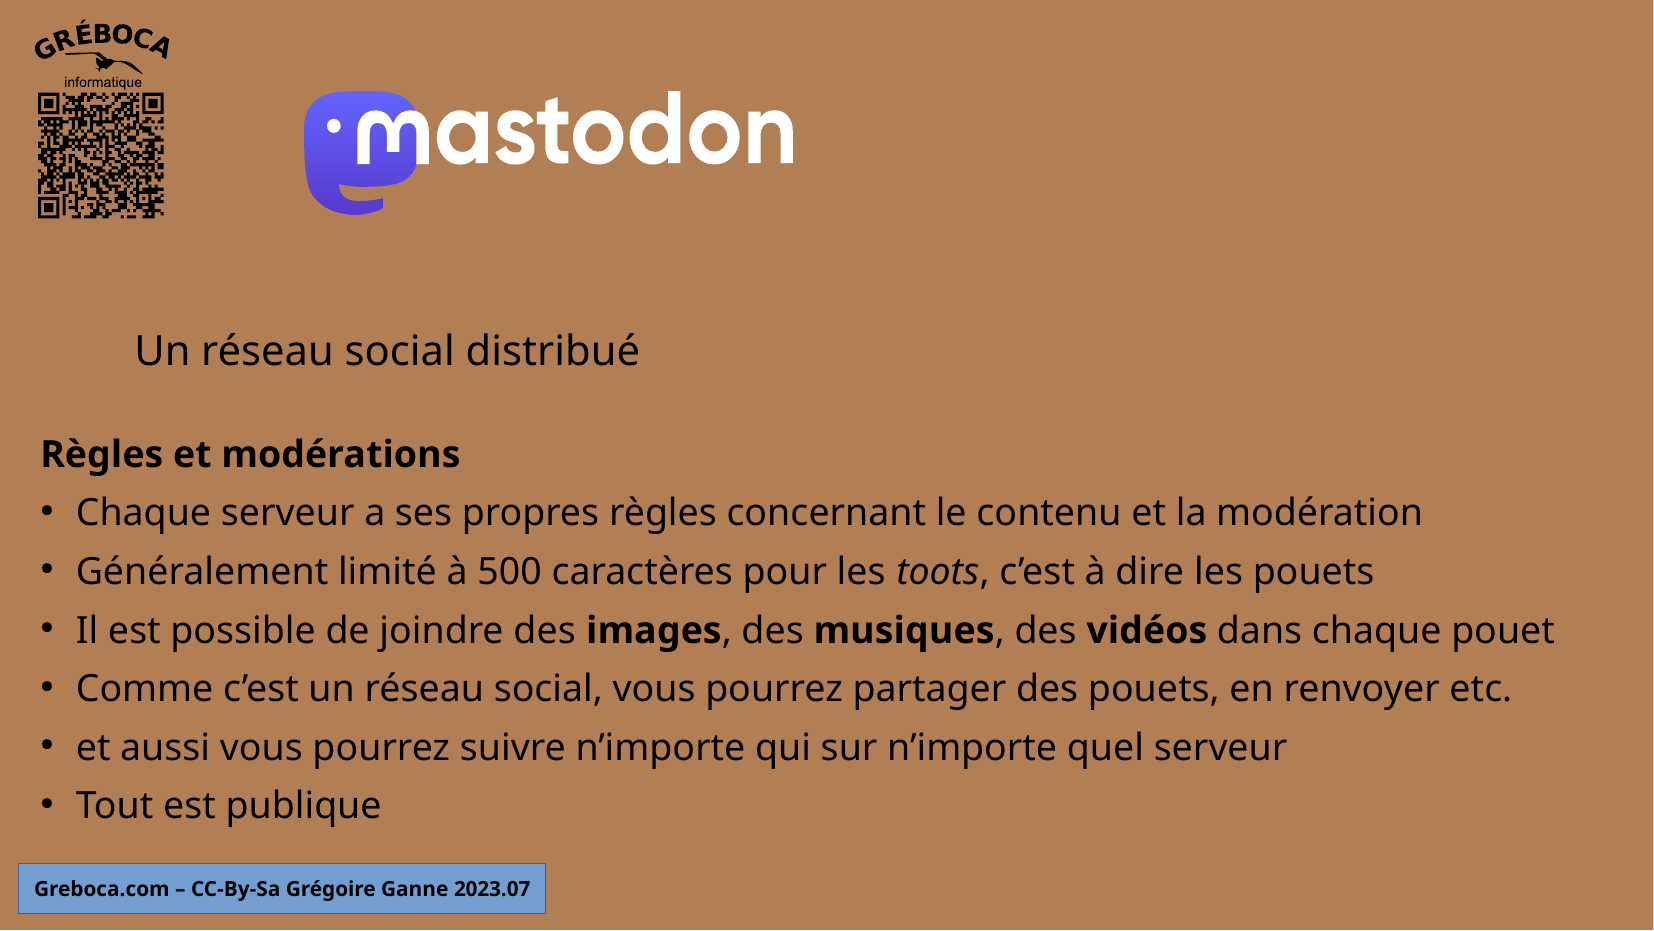

# Un réseau social distribué
Règles et modérations
Chaque serveur a ses propres règles concernant le contenu et la modération
Généralement limité à 500 caractères pour les toots, c’est à dire les pouets
Il est possible de joindre des images, des musiques, des vidéos dans chaque pouet
Comme c’est un réseau social, vous pourrez partager des pouets, en renvoyer etc.
et aussi vous pourrez suivre n’importe qui sur n’importe quel serveur
Tout est publique
Greboca.com – CC-By-Sa Grégoire Ganne 2023.07